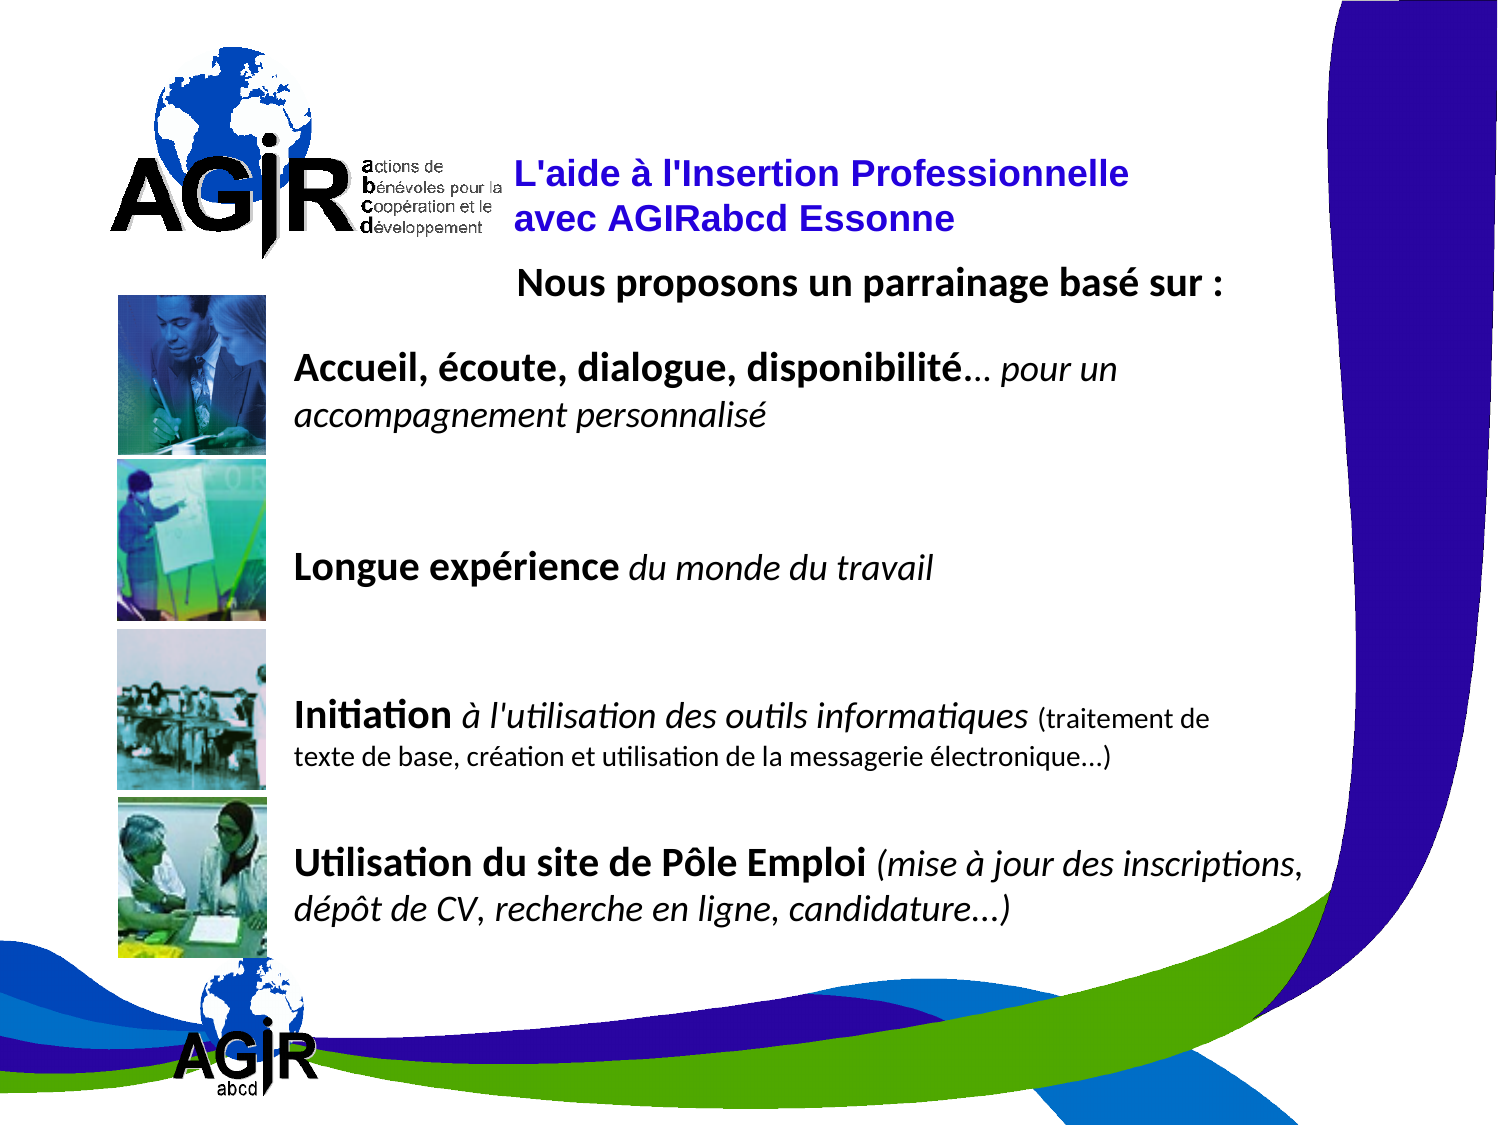

L'aide à l'Insertion Professionnelle
avec AGIRabcd Essonne
Nos Moyens
Nous proposons un parrainage basé sur :
Accueil, écoute, dialogue, disponibilité... pour un accompagnement personnalisé
Longue expérience du monde du travail
Initiation à l'utilisation des outils informatiques (traitement de texte de base, création et utilisation de la messagerie électronique...)
# Utilisation du site de Pôle Emploi (mise à jour des inscriptions, dépôt de CV, recherche en ligne, candidature...)